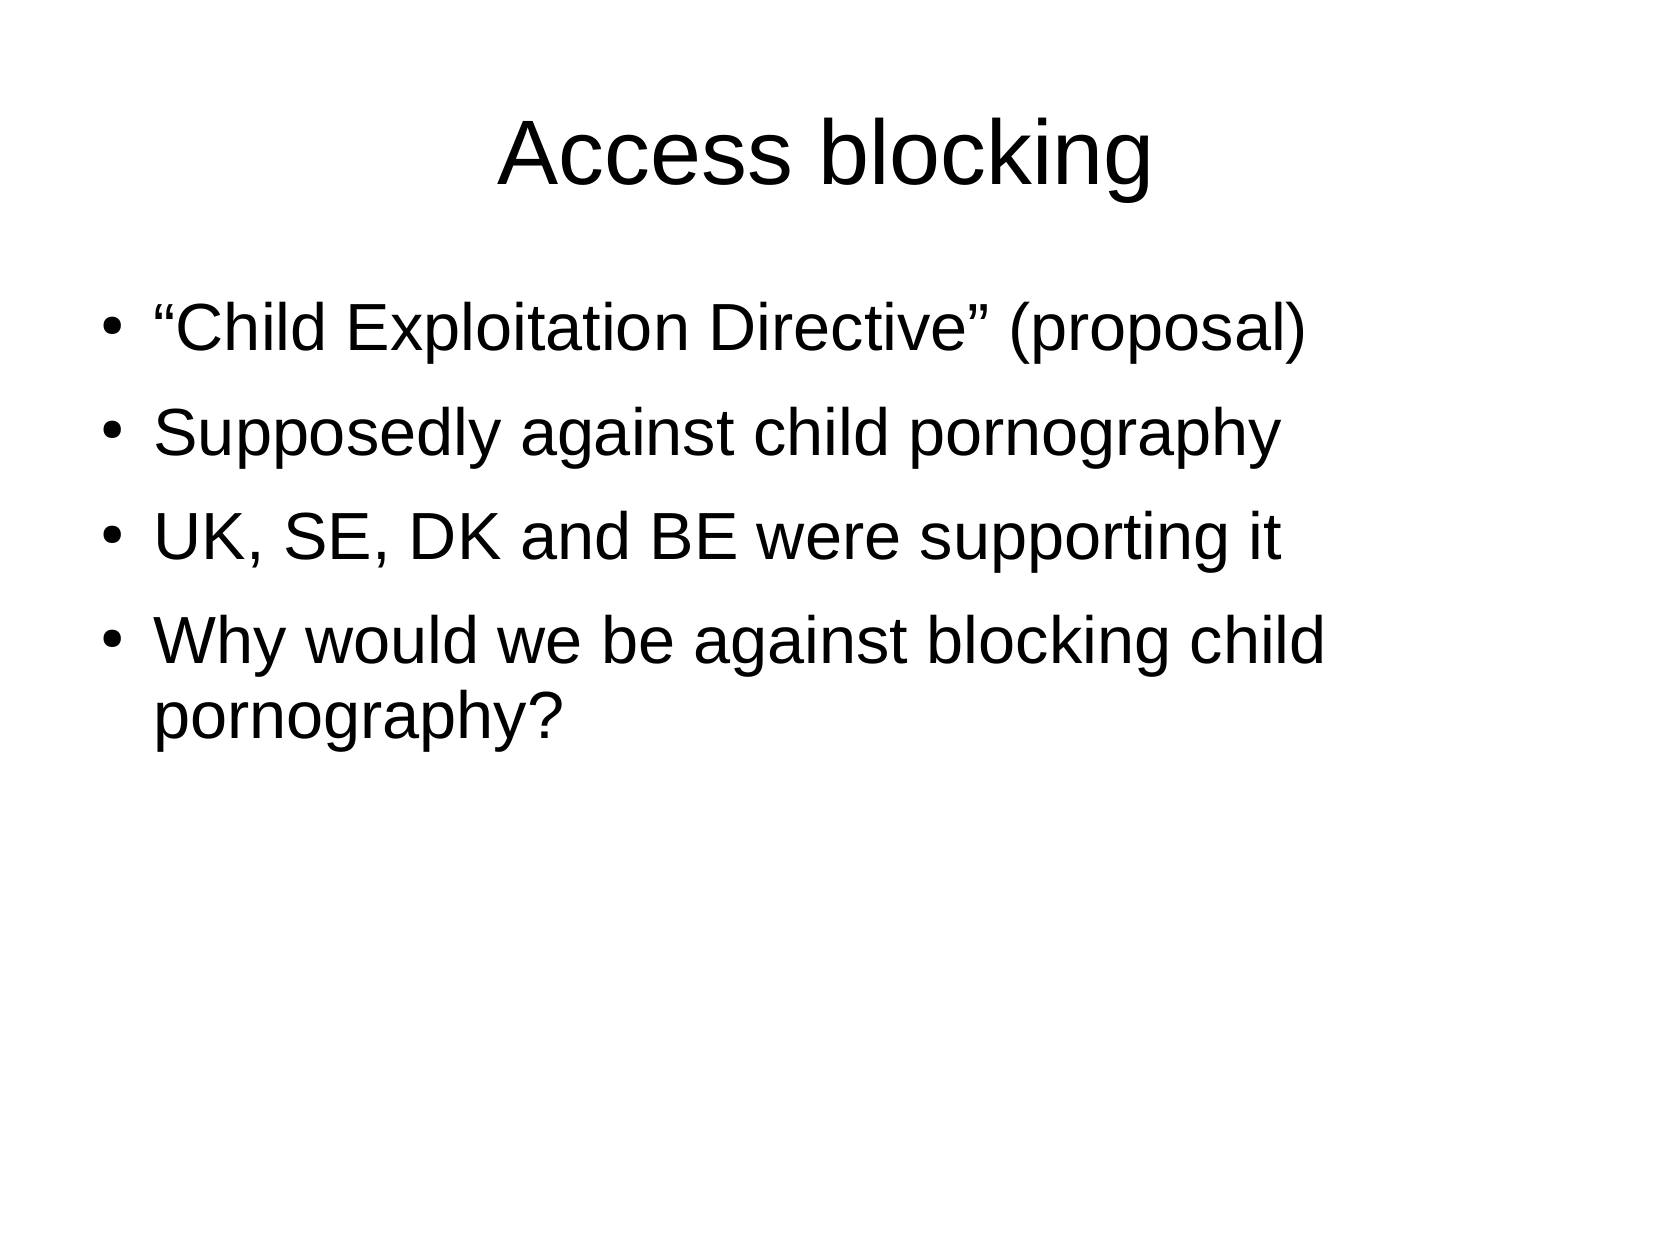

# Access blocking
“Child Exploitation Directive” (proposal)
Supposedly against child pornography
UK, SE, DK and BE were supporting it
Why would we be against blocking child pornography?